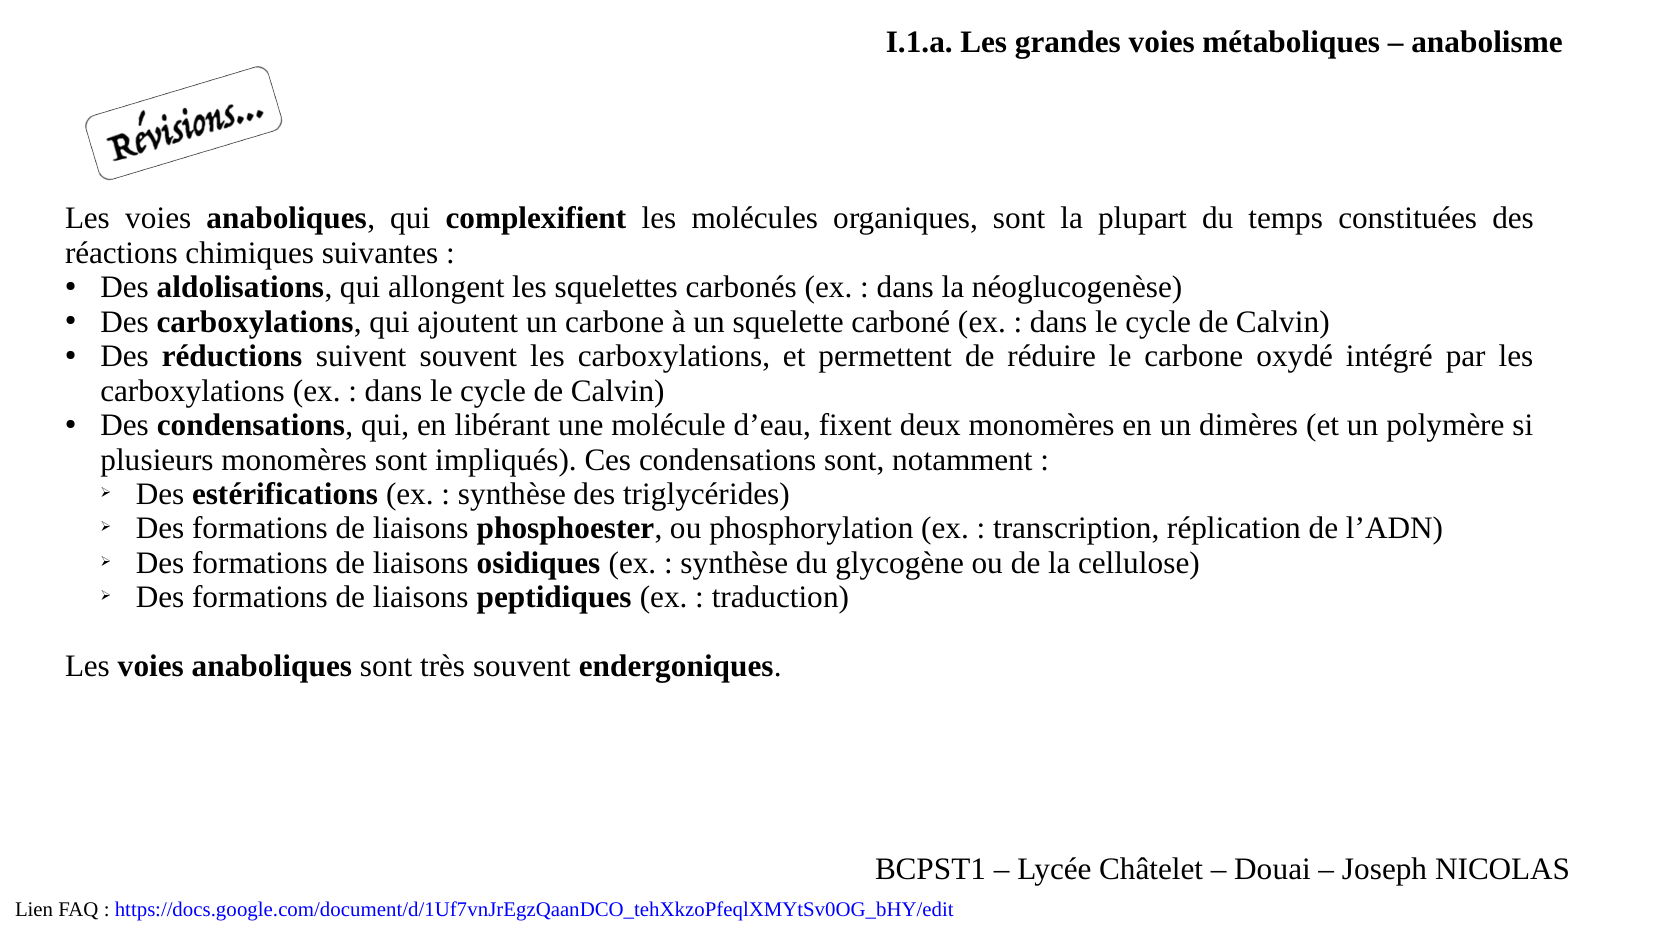

I.1.a. Les grandes voies métaboliques – anabolisme
Les voies anaboliques, qui complexifient les molécules organiques, sont la plupart du temps constituées des réactions chimiques suivantes :
Des aldolisations, qui allongent les squelettes carbonés (ex. : dans la néoglucogenèse)
Des carboxylations, qui ajoutent un carbone à un squelette carboné (ex. : dans le cycle de Calvin)
Des réductions suivent souvent les carboxylations, et permettent de réduire le carbone oxydé intégré par les carboxylations (ex. : dans le cycle de Calvin)
Des condensations, qui, en libérant une molécule d’eau, fixent deux monomères en un dimères (et un polymère si plusieurs monomères sont impliqués). Ces condensations sont, notamment :
Des estérifications (ex. : synthèse des triglycérides)
Des formations de liaisons phosphoester, ou phosphorylation (ex. : transcription, réplication de l’ADN)
Des formations de liaisons osidiques (ex. : synthèse du glycogène ou de la cellulose)
Des formations de liaisons peptidiques (ex. : traduction)
Les voies anaboliques sont très souvent endergoniques.
BCPST1 – Lycée Châtelet – Douai – Joseph NICOLAS
Lien FAQ : https://docs.google.com/document/d/1Uf7vnJrEgzQaanDCO_tehXkzoPfeqlXMYtSv0OG_bHY/edit